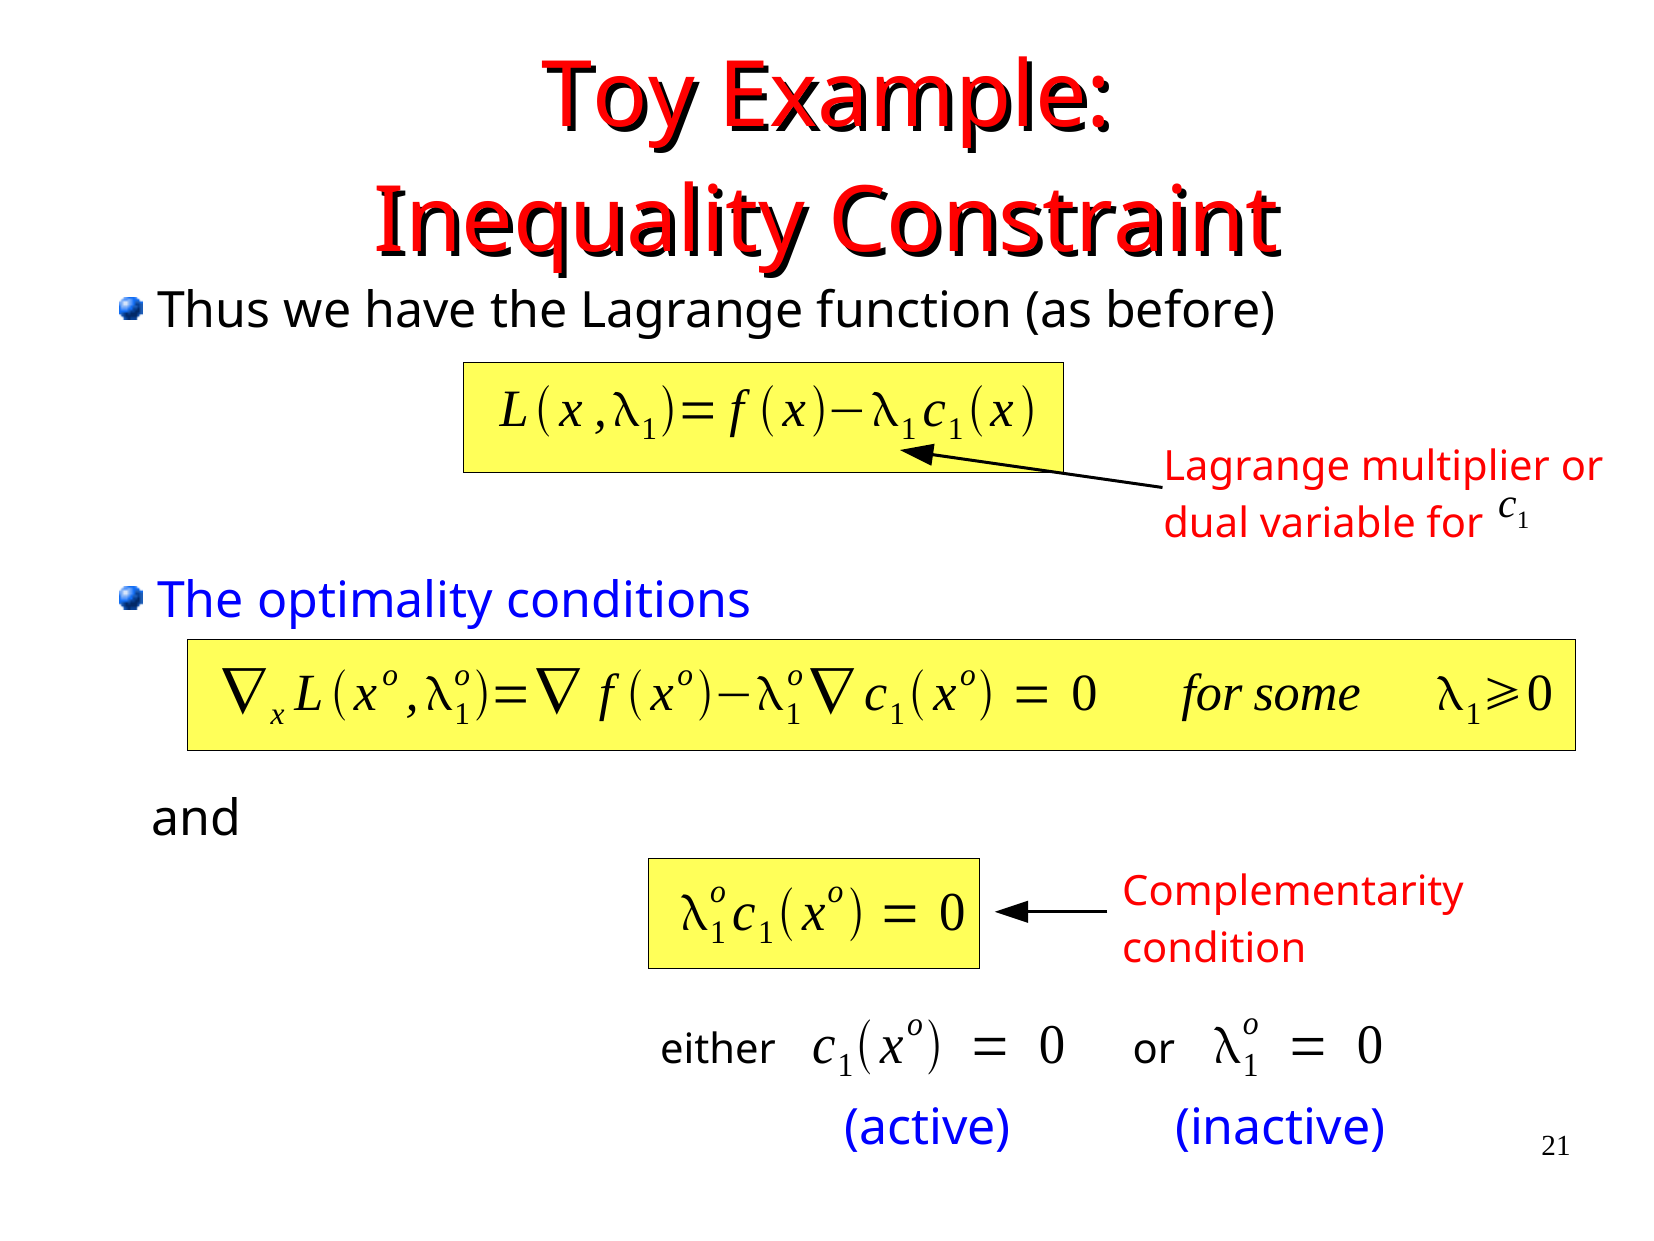

# Toy Example: Inequality Constraint
Thus we have the Lagrange function (as before)
Lagrange multiplier or dual variable for
The optimality conditions
 and
Complementarity condition
either
or
(active)
(inactive)
21